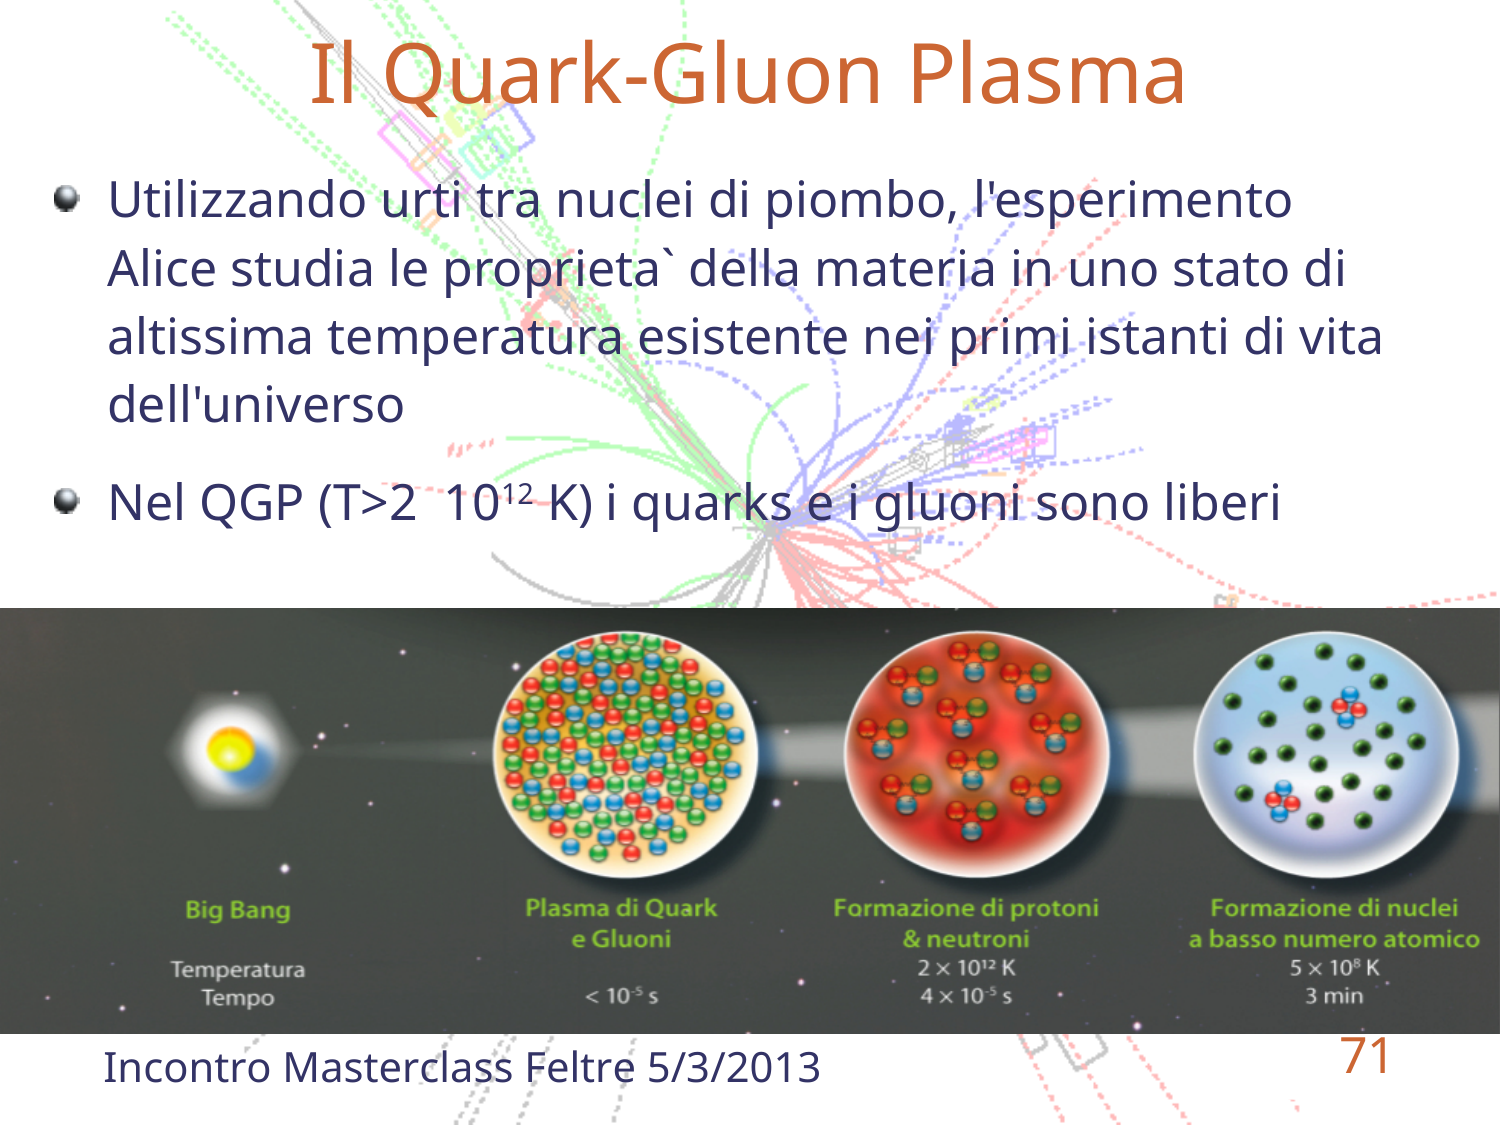

# Il Quark-Gluon Plasma
Utilizzando urti tra nuclei di piombo, l'esperimento Alice studia le proprieta` della materia in uno stato di altissima temperatura esistente nei primi istanti di vita dell'universo
Nel QGP (T>2 1012 K) i quarks e i gluoni sono liberi
71